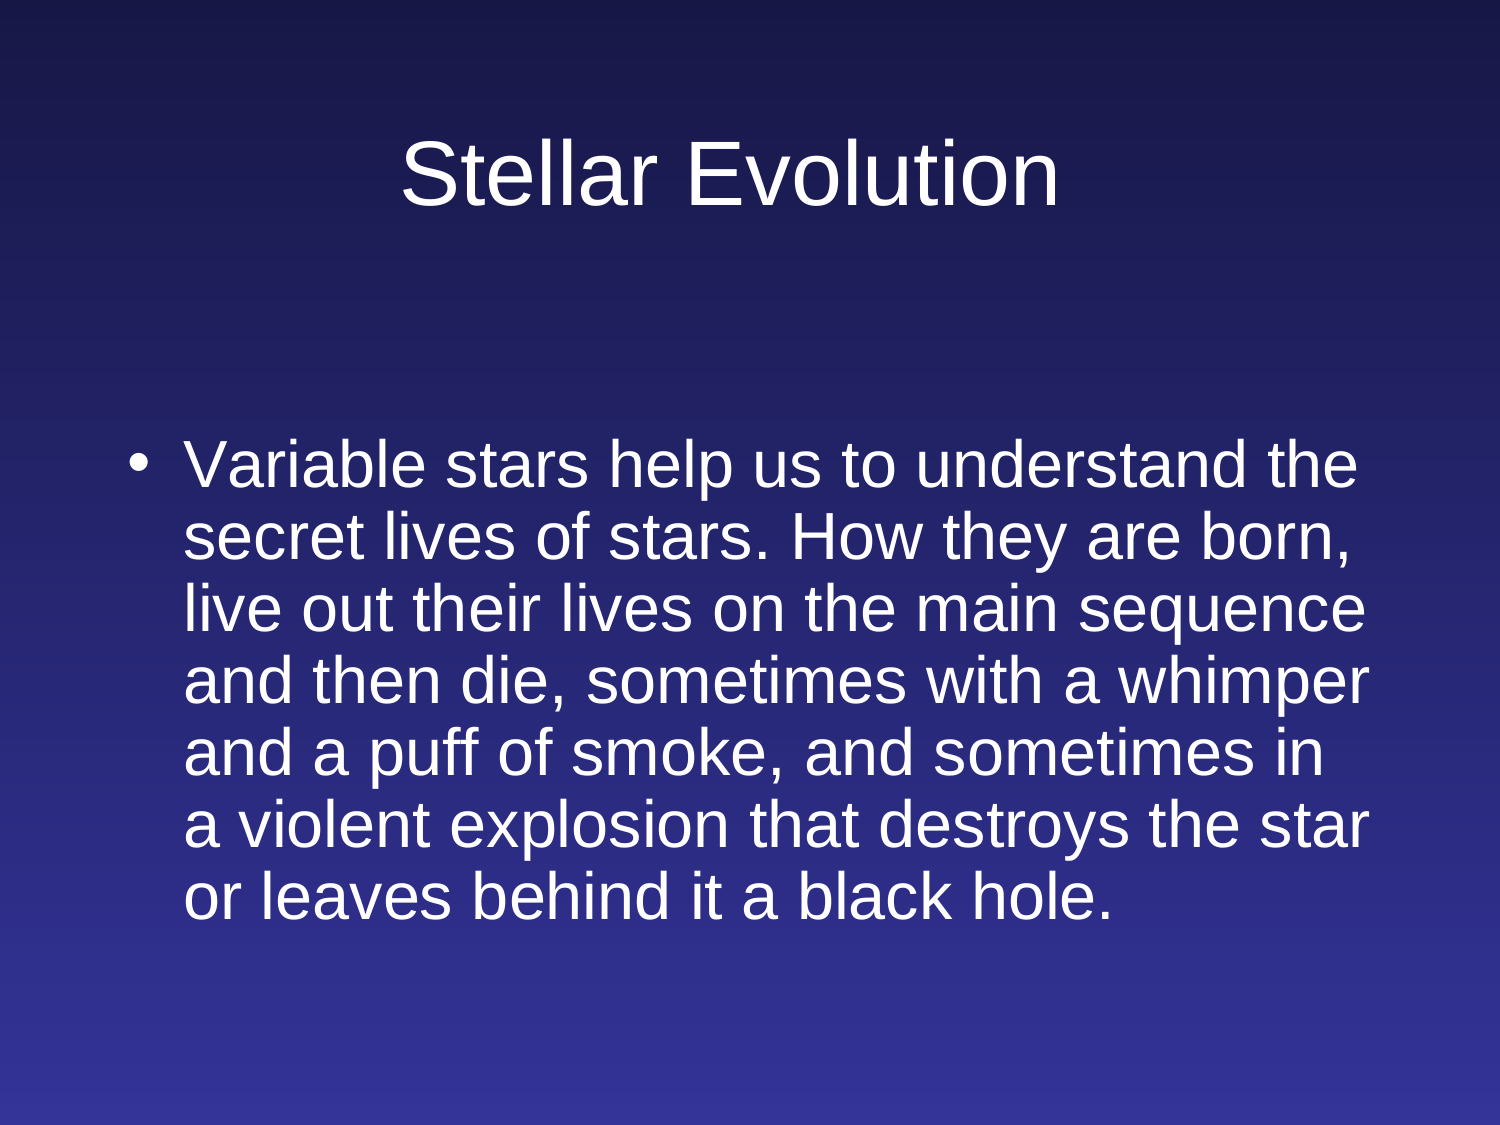

# Stellar Evolution
Variable stars help us to understand the secret lives of stars. How they are born, live out their lives on the main sequence and then die, sometimes with a whimper and a puff of smoke, and sometimes in a violent explosion that destroys the star or leaves behind it a black hole.